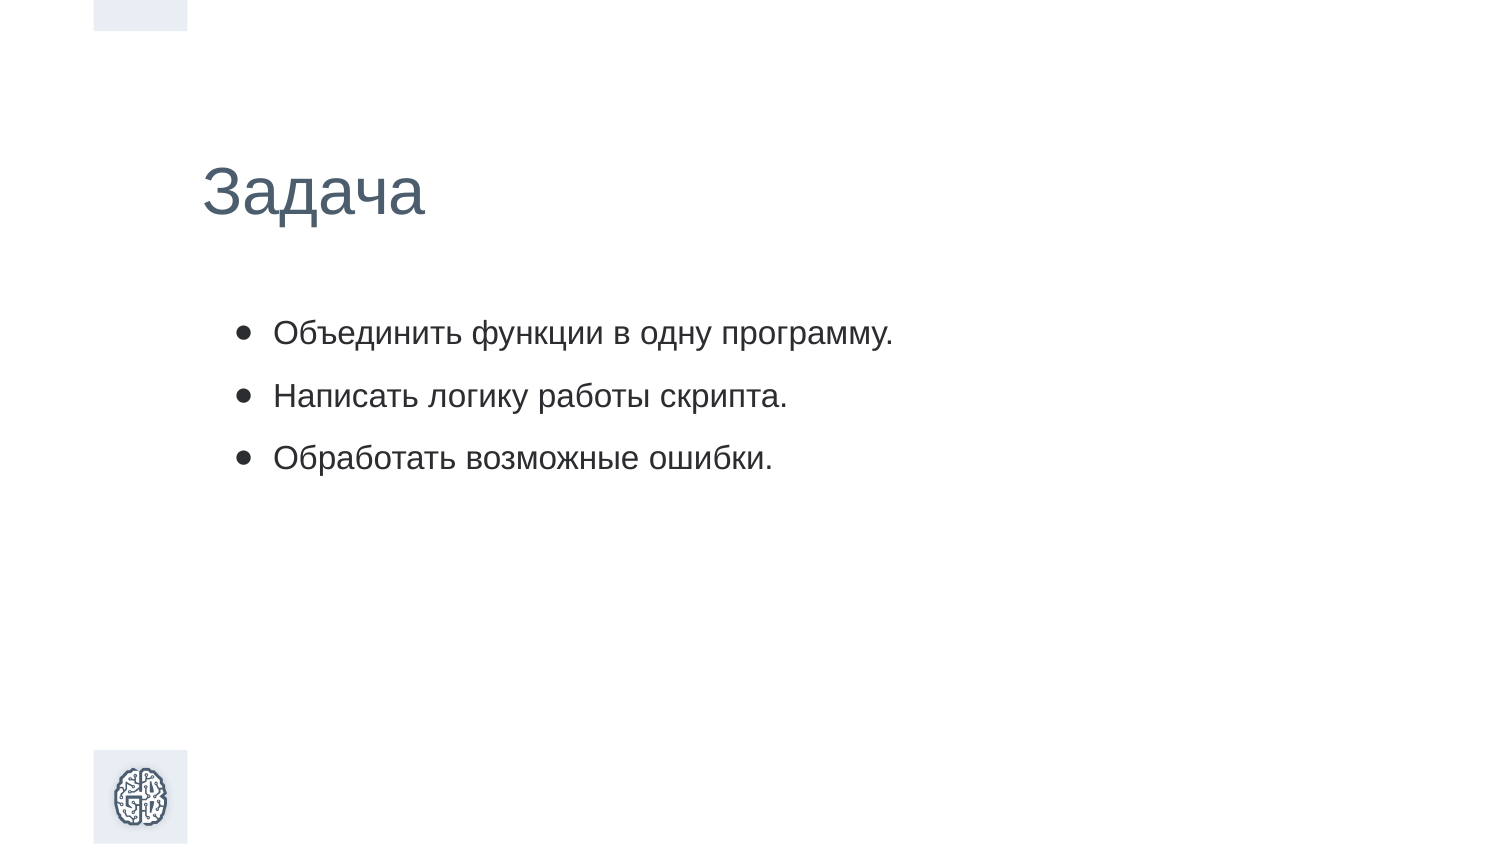

Задача
Объединить функции в одну программу.
Написать логику работы скрипта.
Обработать возможные ошибки.